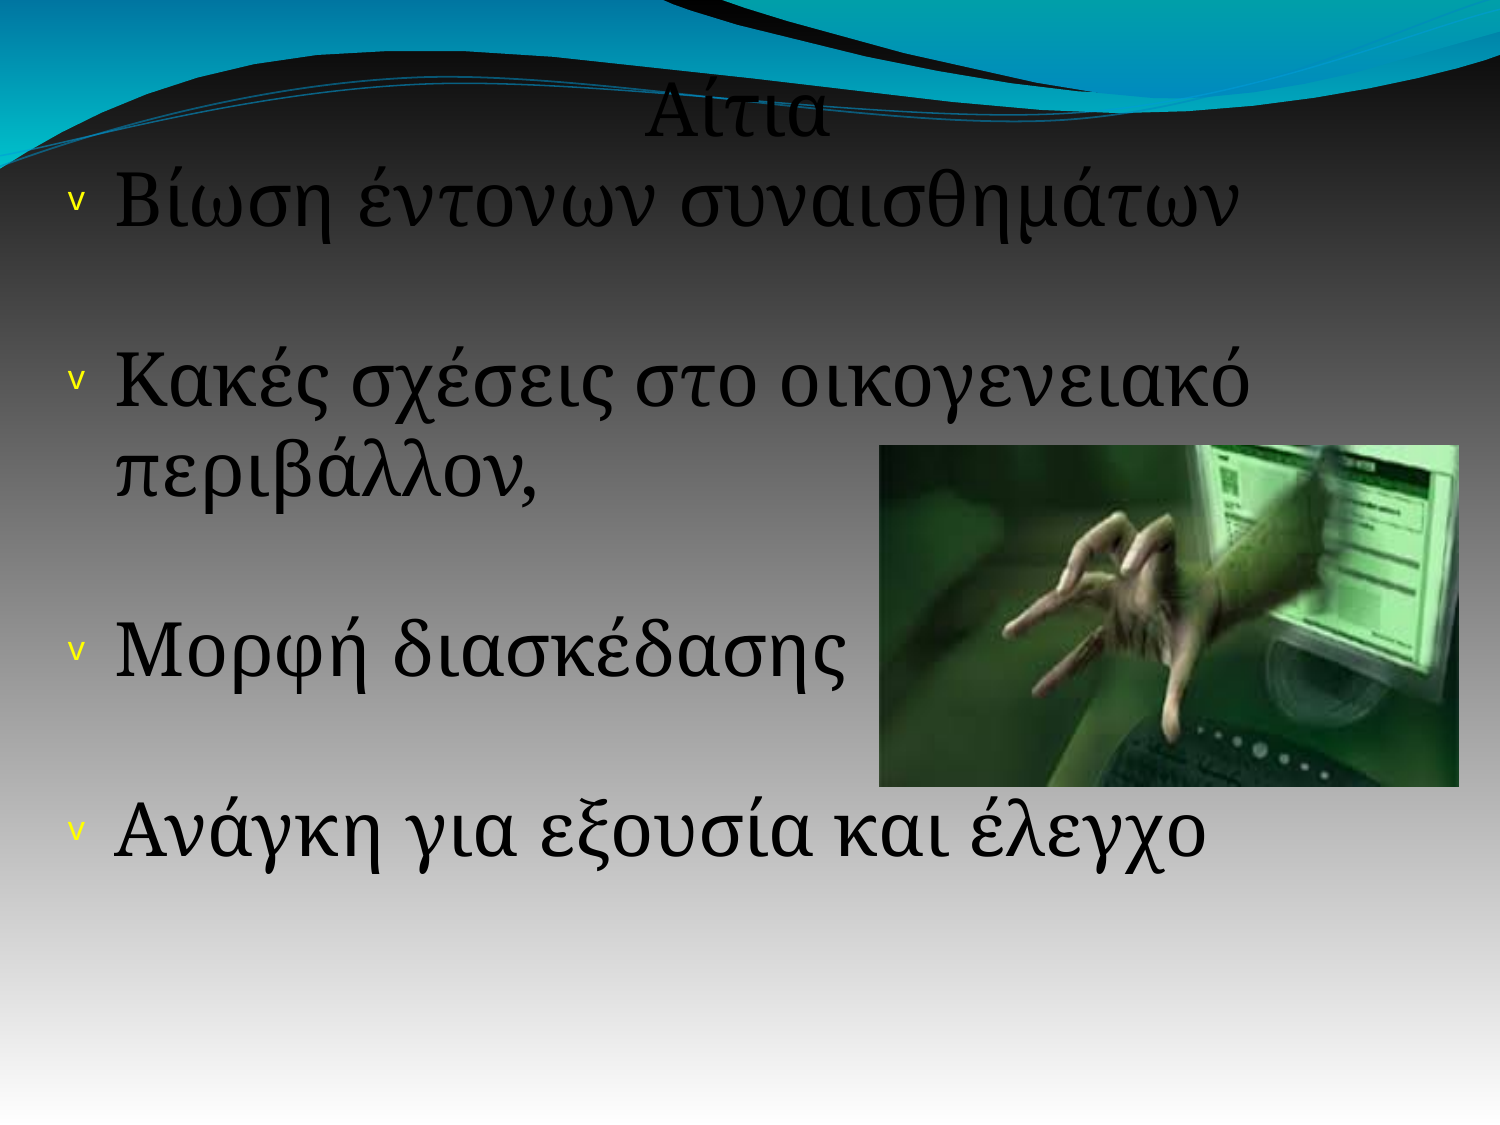

Αίτια
Βίωση έντονων συναισθημάτων
Κακές σχέσεις στο οικογενειακό περιβάλλον,
Μορφή διασκέδασης
Ανάγκη για εξουσία και έλεγχο